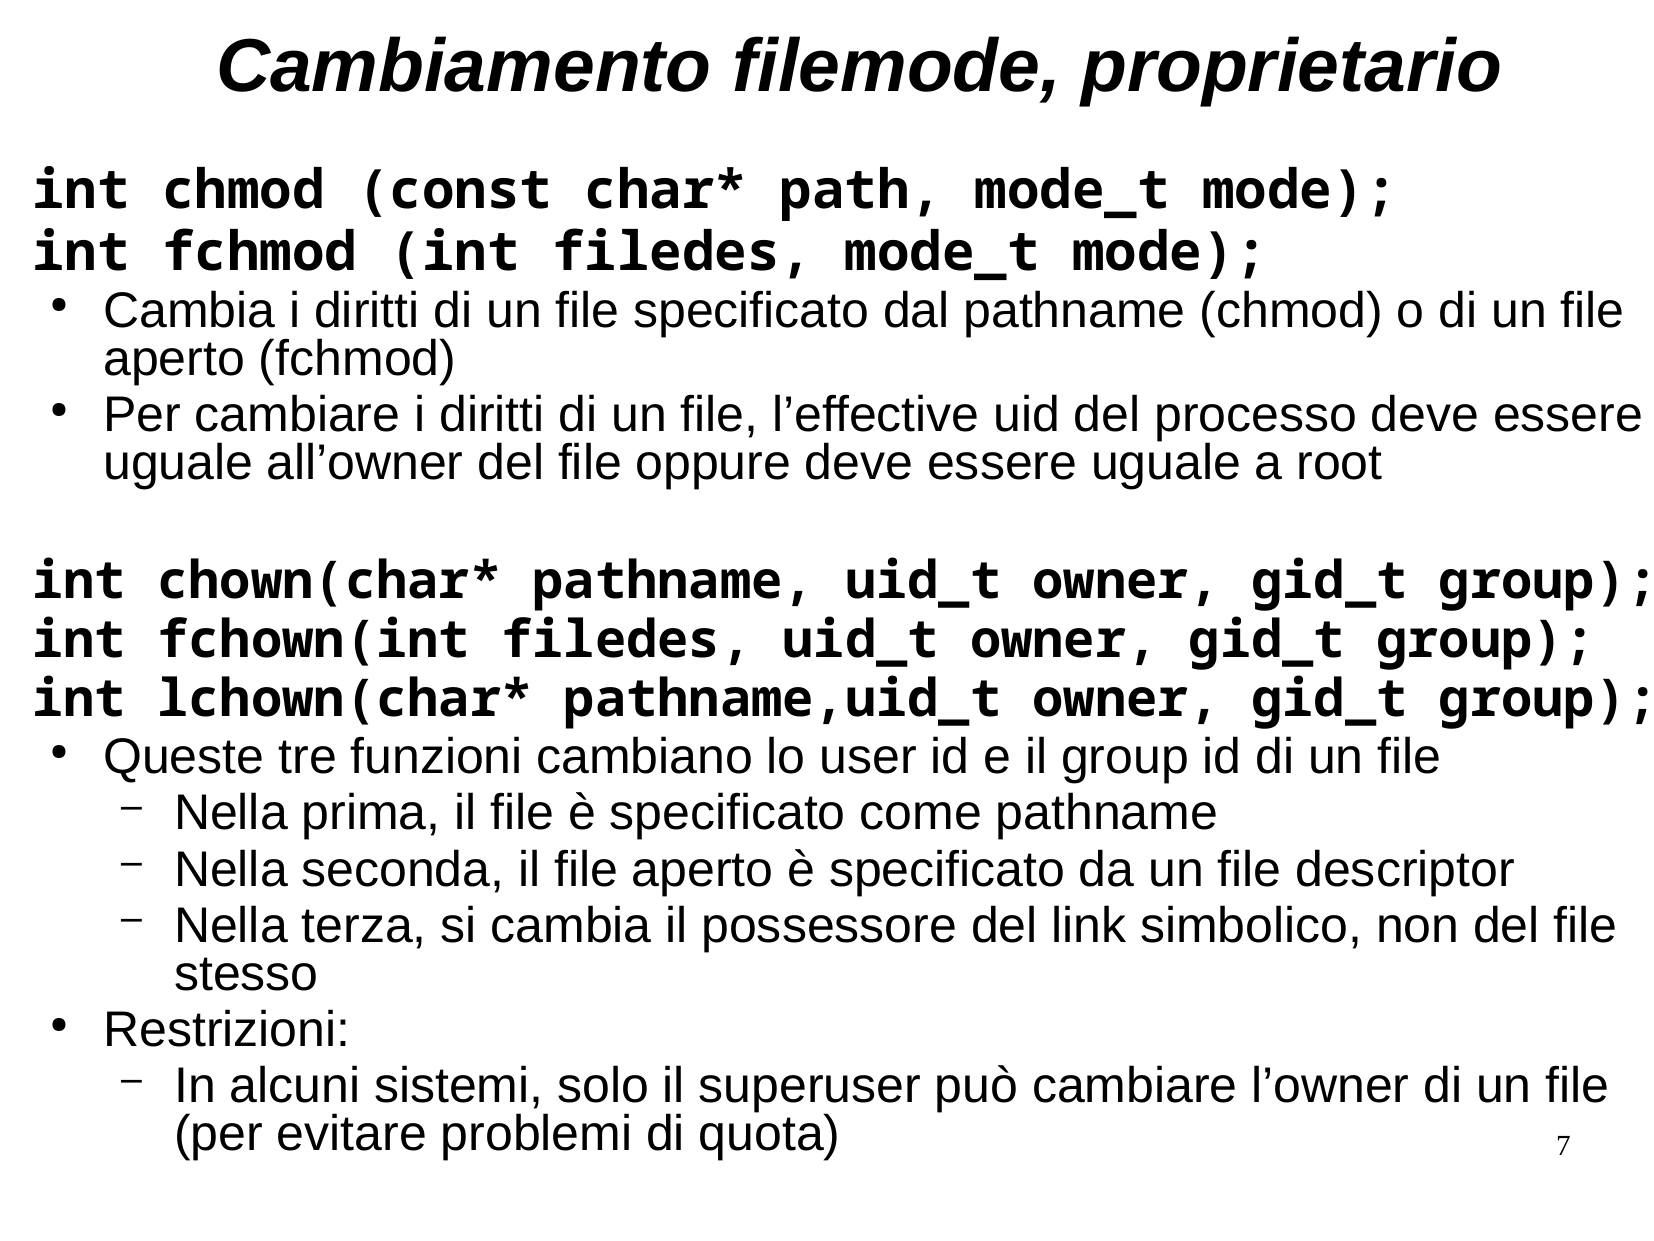

# Cambiamento filemode, proprietario
int chmod (const char* path, mode_t mode);
int fchmod (int filedes, mode_t mode);
Cambia i diritti di un file specificato dal pathname (chmod) o di un file aperto (fchmod)
Per cambiare i diritti di un file, l’effective uid del processo deve essere uguale all’owner del file oppure deve essere uguale a root
int chown(char* pathname, uid_t owner, gid_t group);
int fchown(int filedes, uid_t owner, gid_t group);
int lchown(char* pathname,uid_t owner, gid_t group);
Queste tre funzioni cambiano lo user id e il group id di un file
Nella prima, il file è specificato come pathname
Nella seconda, il file aperto è specificato da un file descriptor
Nella terza, si cambia il possessore del link simbolico, non del file stesso
Restrizioni:
In alcuni sistemi, solo il superuser può cambiare l’owner di un file (per evitare problemi di quota)
7